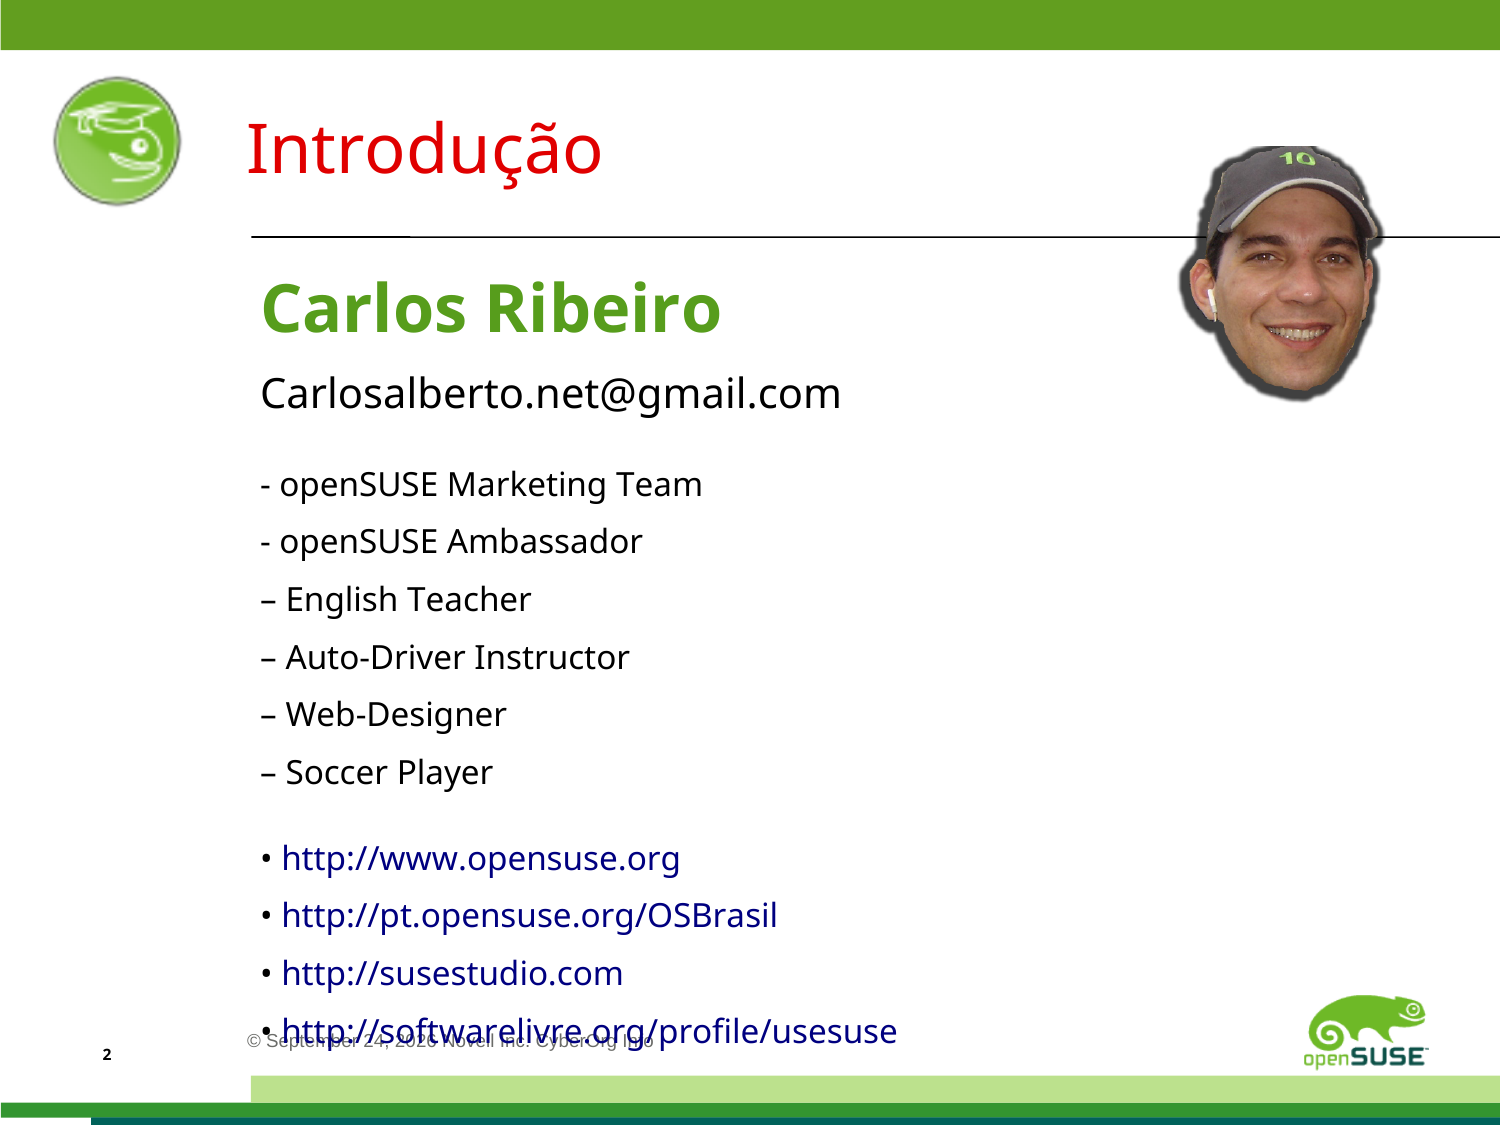

# Introdução
Carlos Ribeiro
Carlosalberto.net@gmail.com
- openSUSE Marketing Team
- openSUSE Ambassador
– English Teacher
– Auto-Driver Instructor
– Web-Designer
– Soccer Player
• http://www.opensuse.org
• http://pt.opensuse.org/OSBrasil
• http://susestudio.com
• http://softwarelivre.org/profile/usesuse